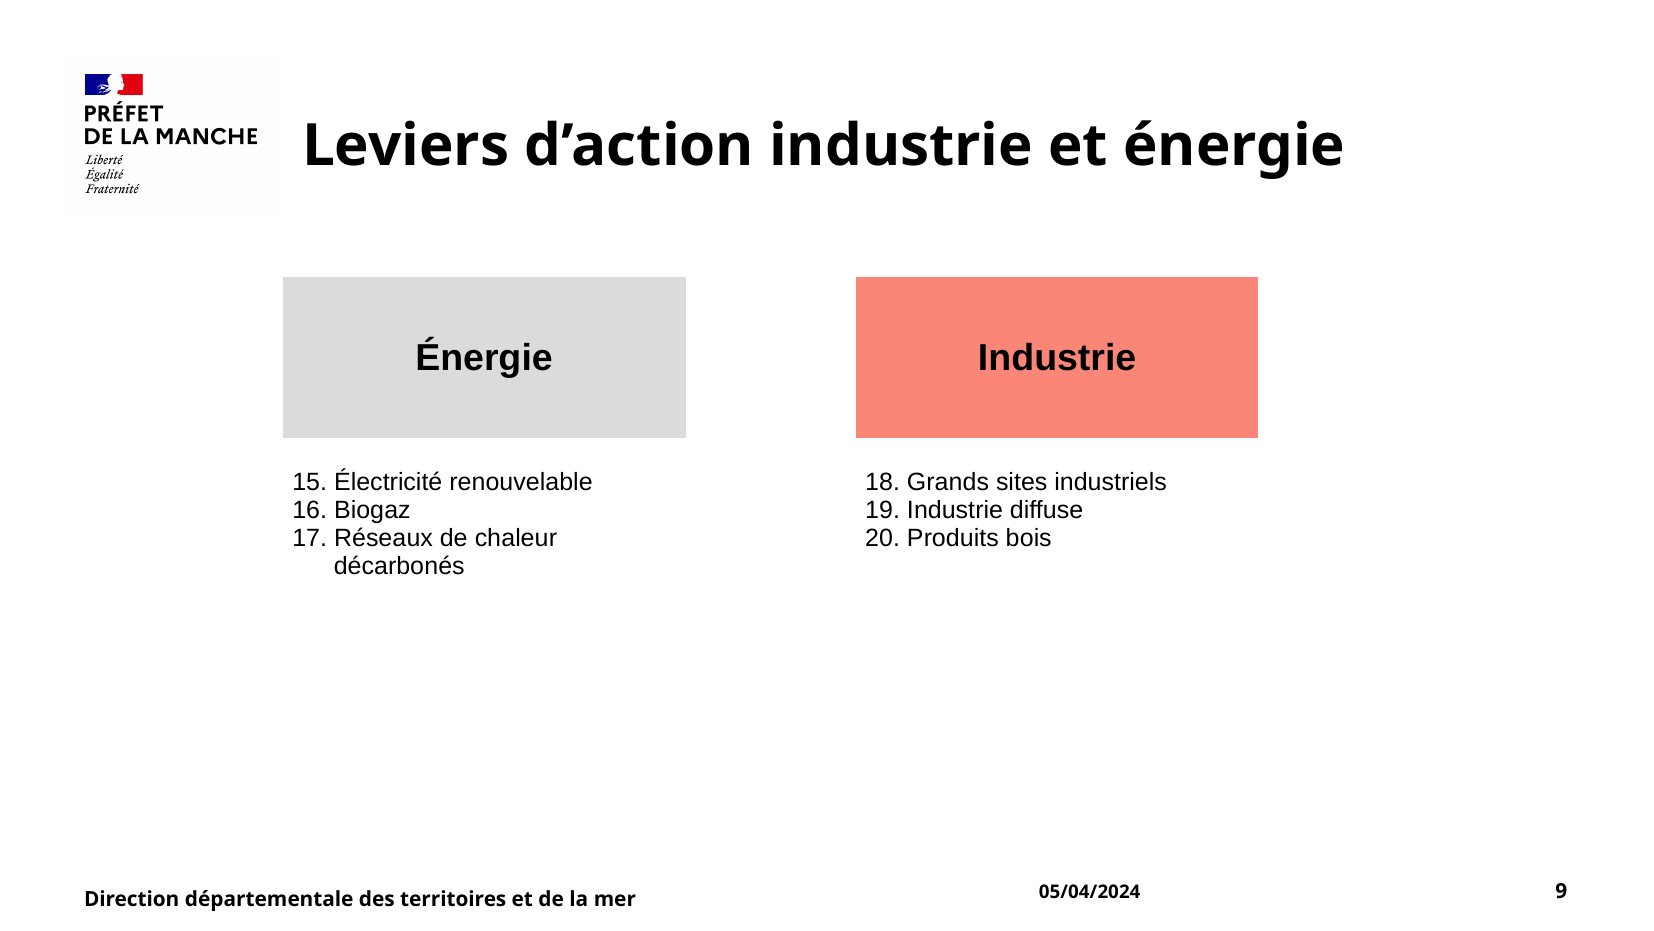

# Leviers d’action industrie et énergie
Énergie
Industrie
15. Électricité renouvelable
16. Biogaz
17. Réseaux de chaleur décarbonés
18. Grands sites industriels
19. Industrie diffuse
20. Produits bois
9